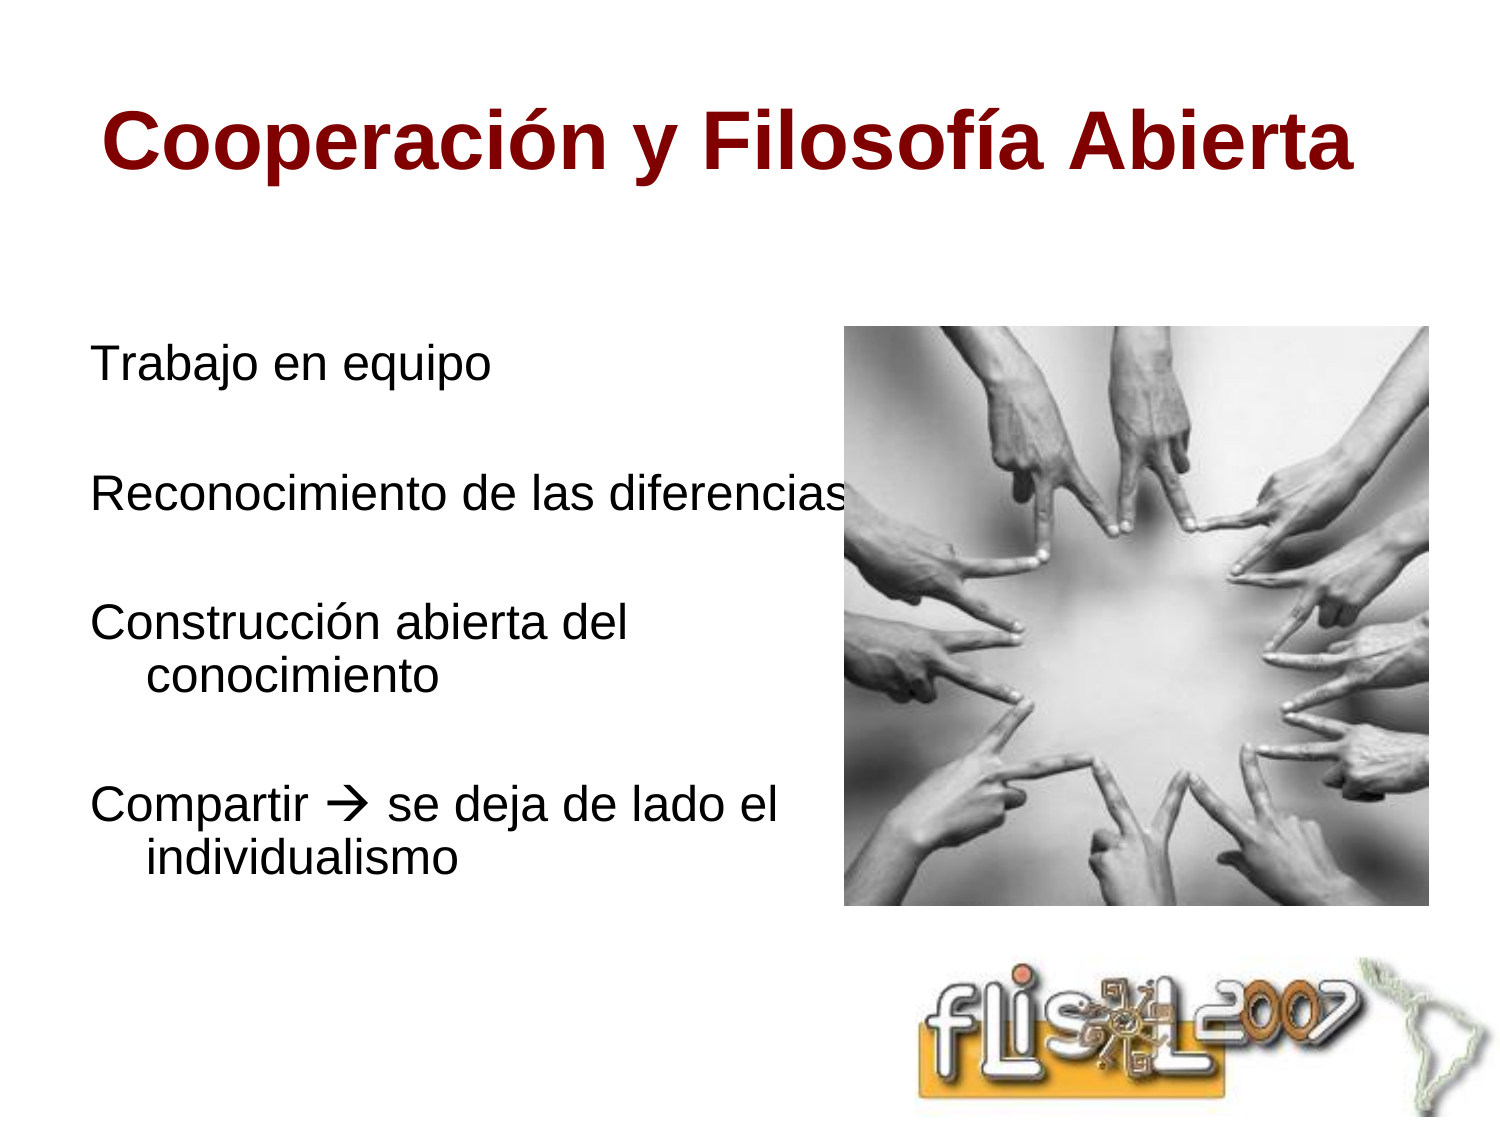

# Cooperación y Filosofía Abierta
Trabajo en equipo
Reconocimiento de las diferencias
Construcción abierta del conocimiento
Compartir  se deja de lado el individualismo